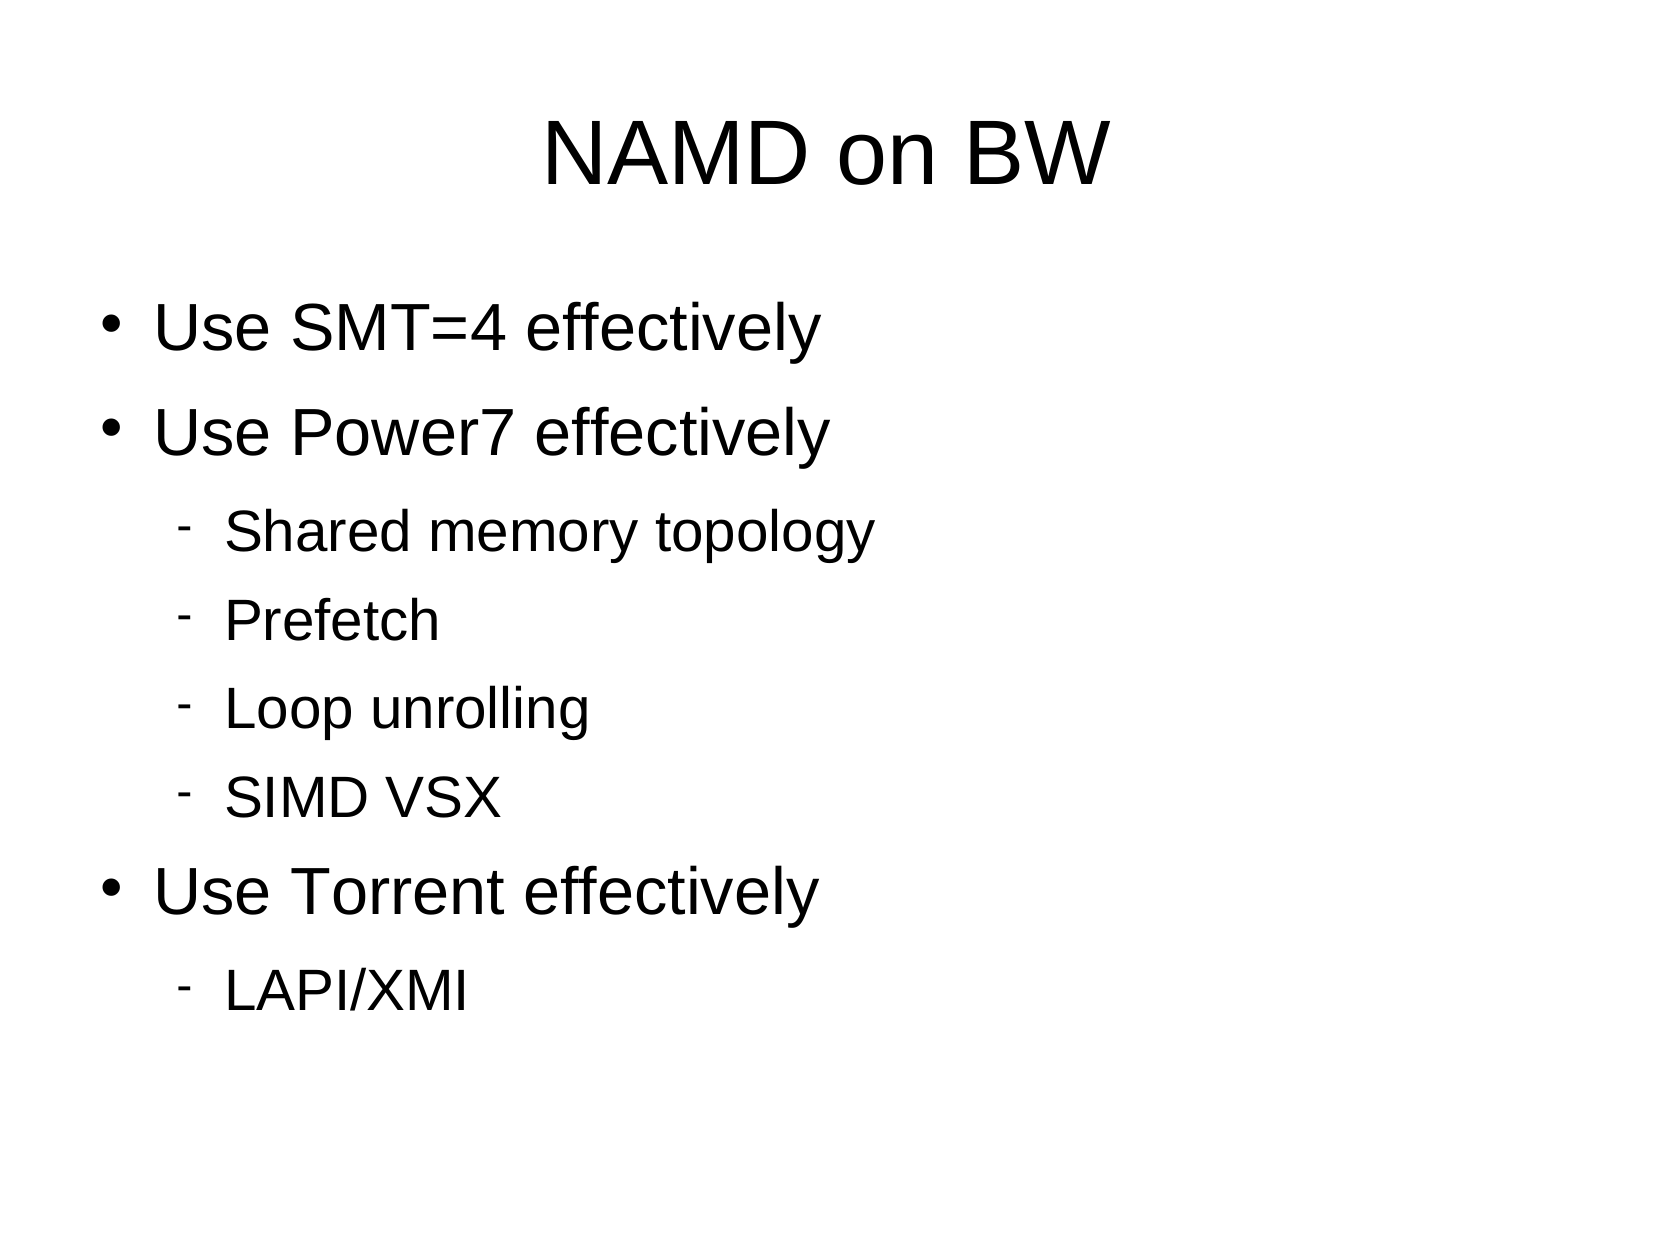

# NAMD on BW
Use SMT=4 effectively
Use Power7 effectively
Shared memory topology
Prefetch
Loop unrolling
SIMD VSX
Use Torrent effectively
LAPI/XMI